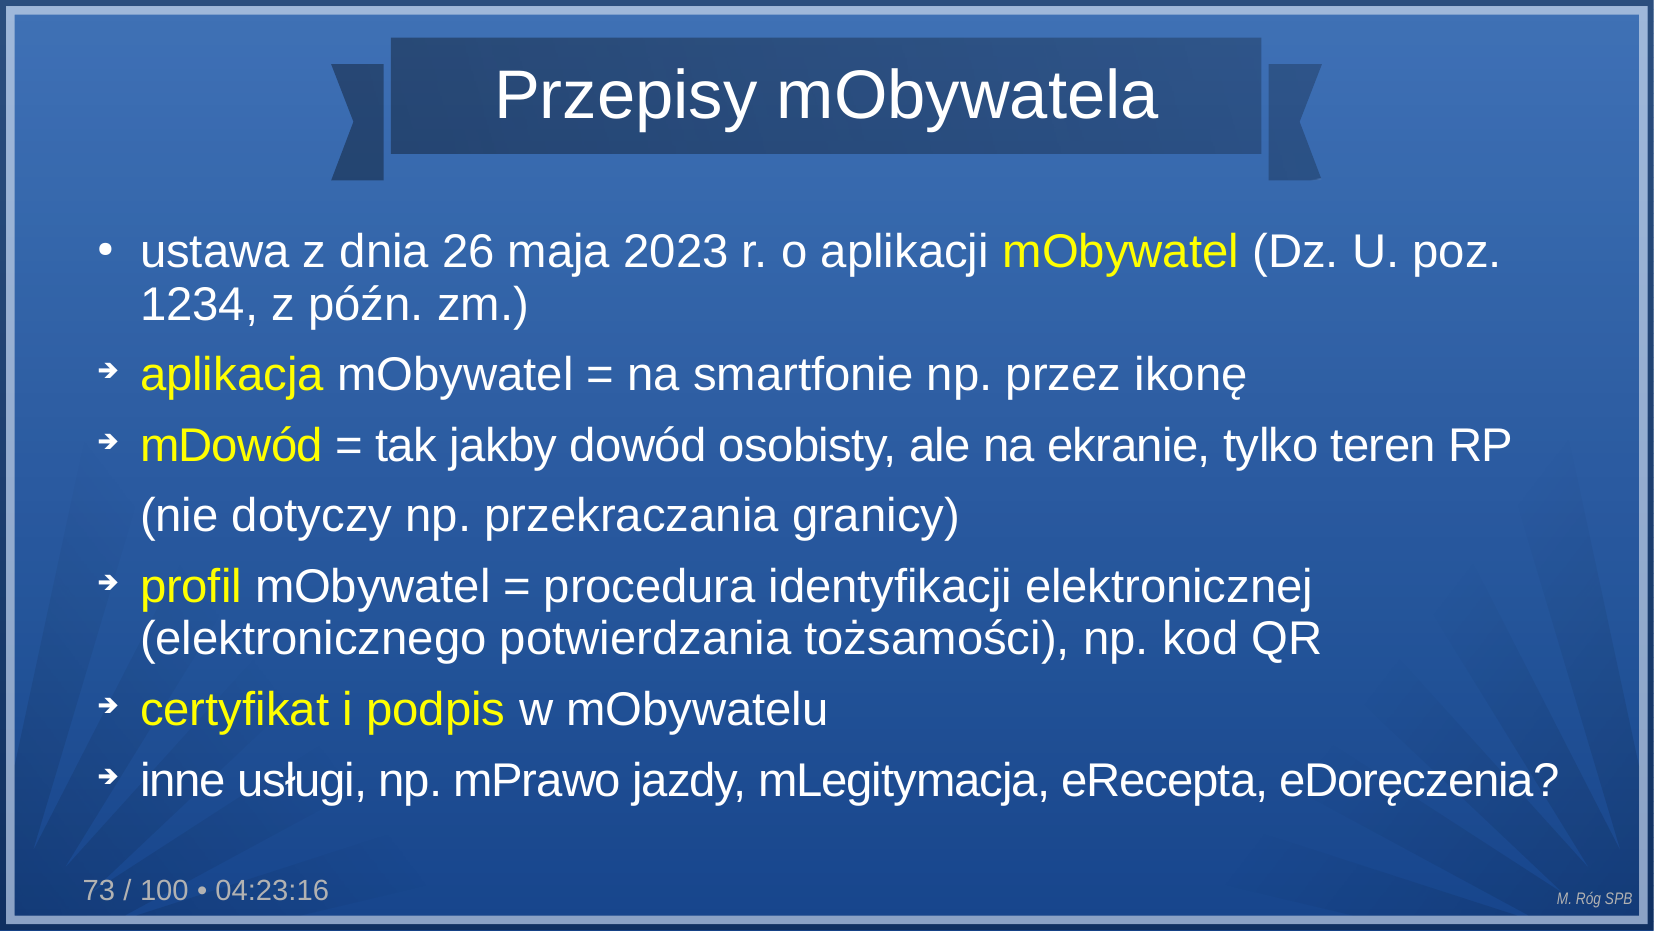

Przepisy mObywatela
# ustawa z dnia 26 maja 2023 r. o aplikacji mObywatel (Dz. U. poz. 1234, z późn. zm.)
aplikacja mObywatel = na smartfonie np. przez ikonę
mDowód = tak jakby dowód osobisty, ale na ekranie, tylko teren RP
(nie dotyczy np. przekraczania granicy)
profil mObywatel = procedura identyfikacji elektronicznej (elektronicznego potwierdzania tożsamości), np. kod QR
certyfikat i podpis w mObywatelu
inne usługi, np. mPrawo jazdy, mLegitymacja, eRecepta, eDoręczenia?